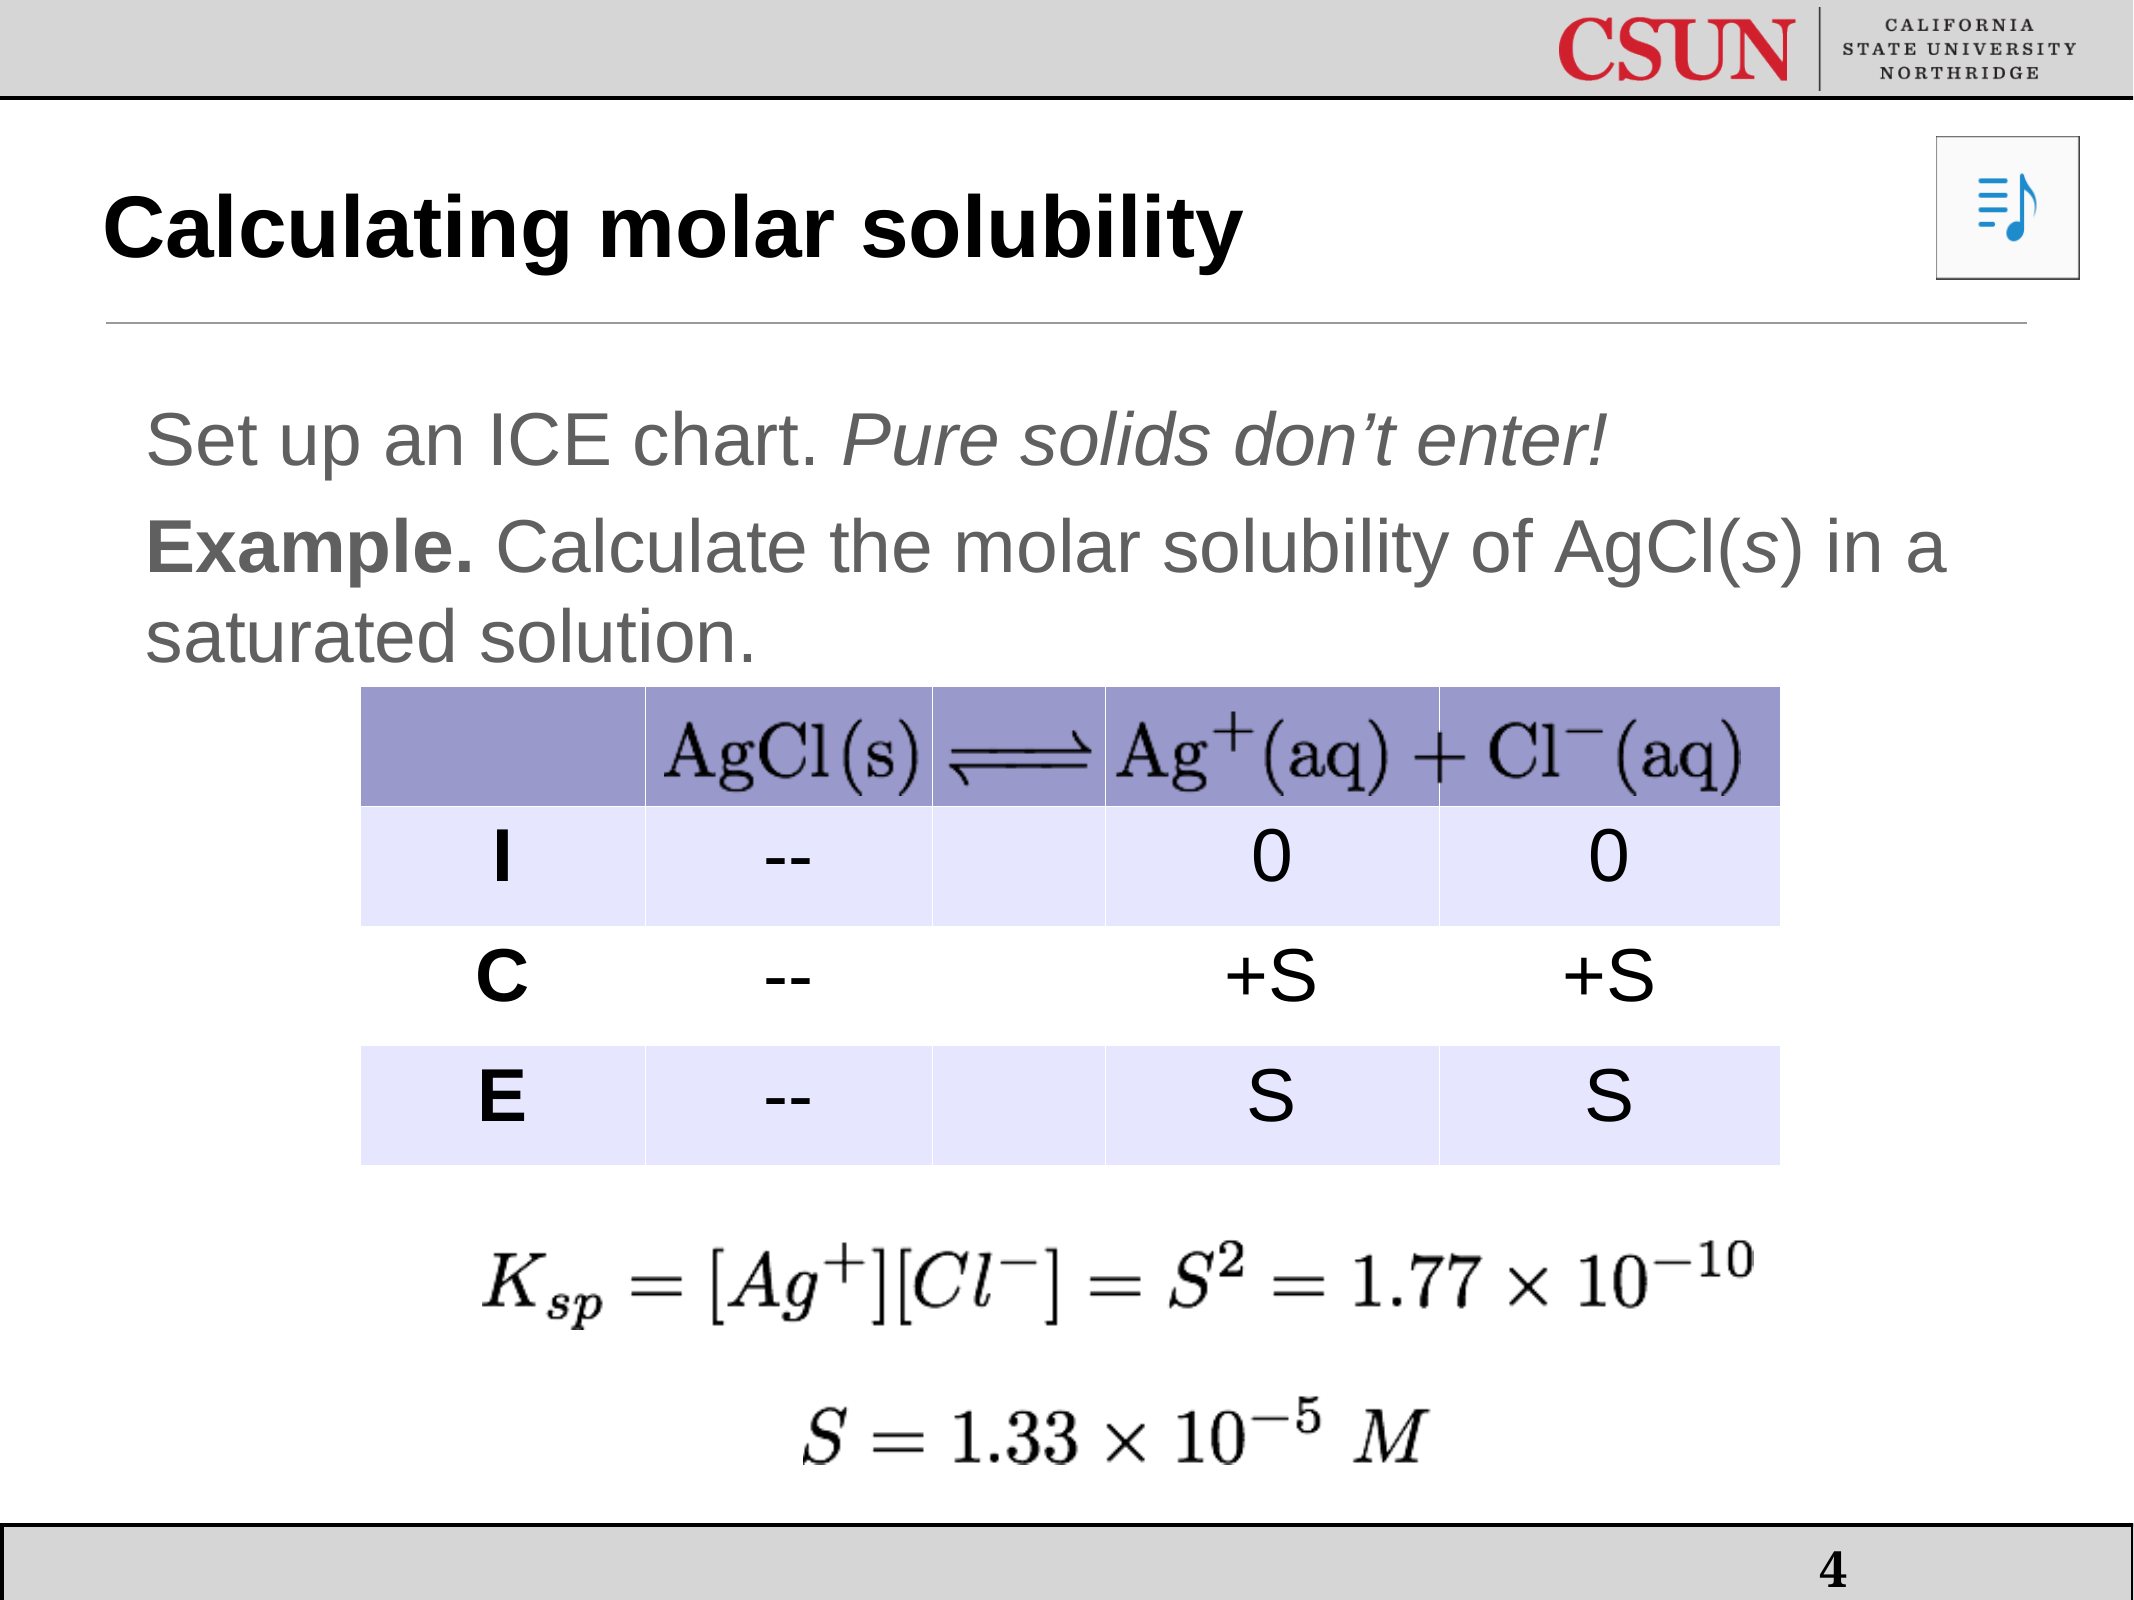

# Calculating molar solubility
Set up an ICE chart. Pure solids don’t enter!
Example. Calculate the molar solubility of AgCl(s) in a saturated solution.
| | | | | |
| --- | --- | --- | --- | --- |
| I | -- | | 0 | 0 |
| C | -- | | +S | +S |
| E | -- | | S | S |
4